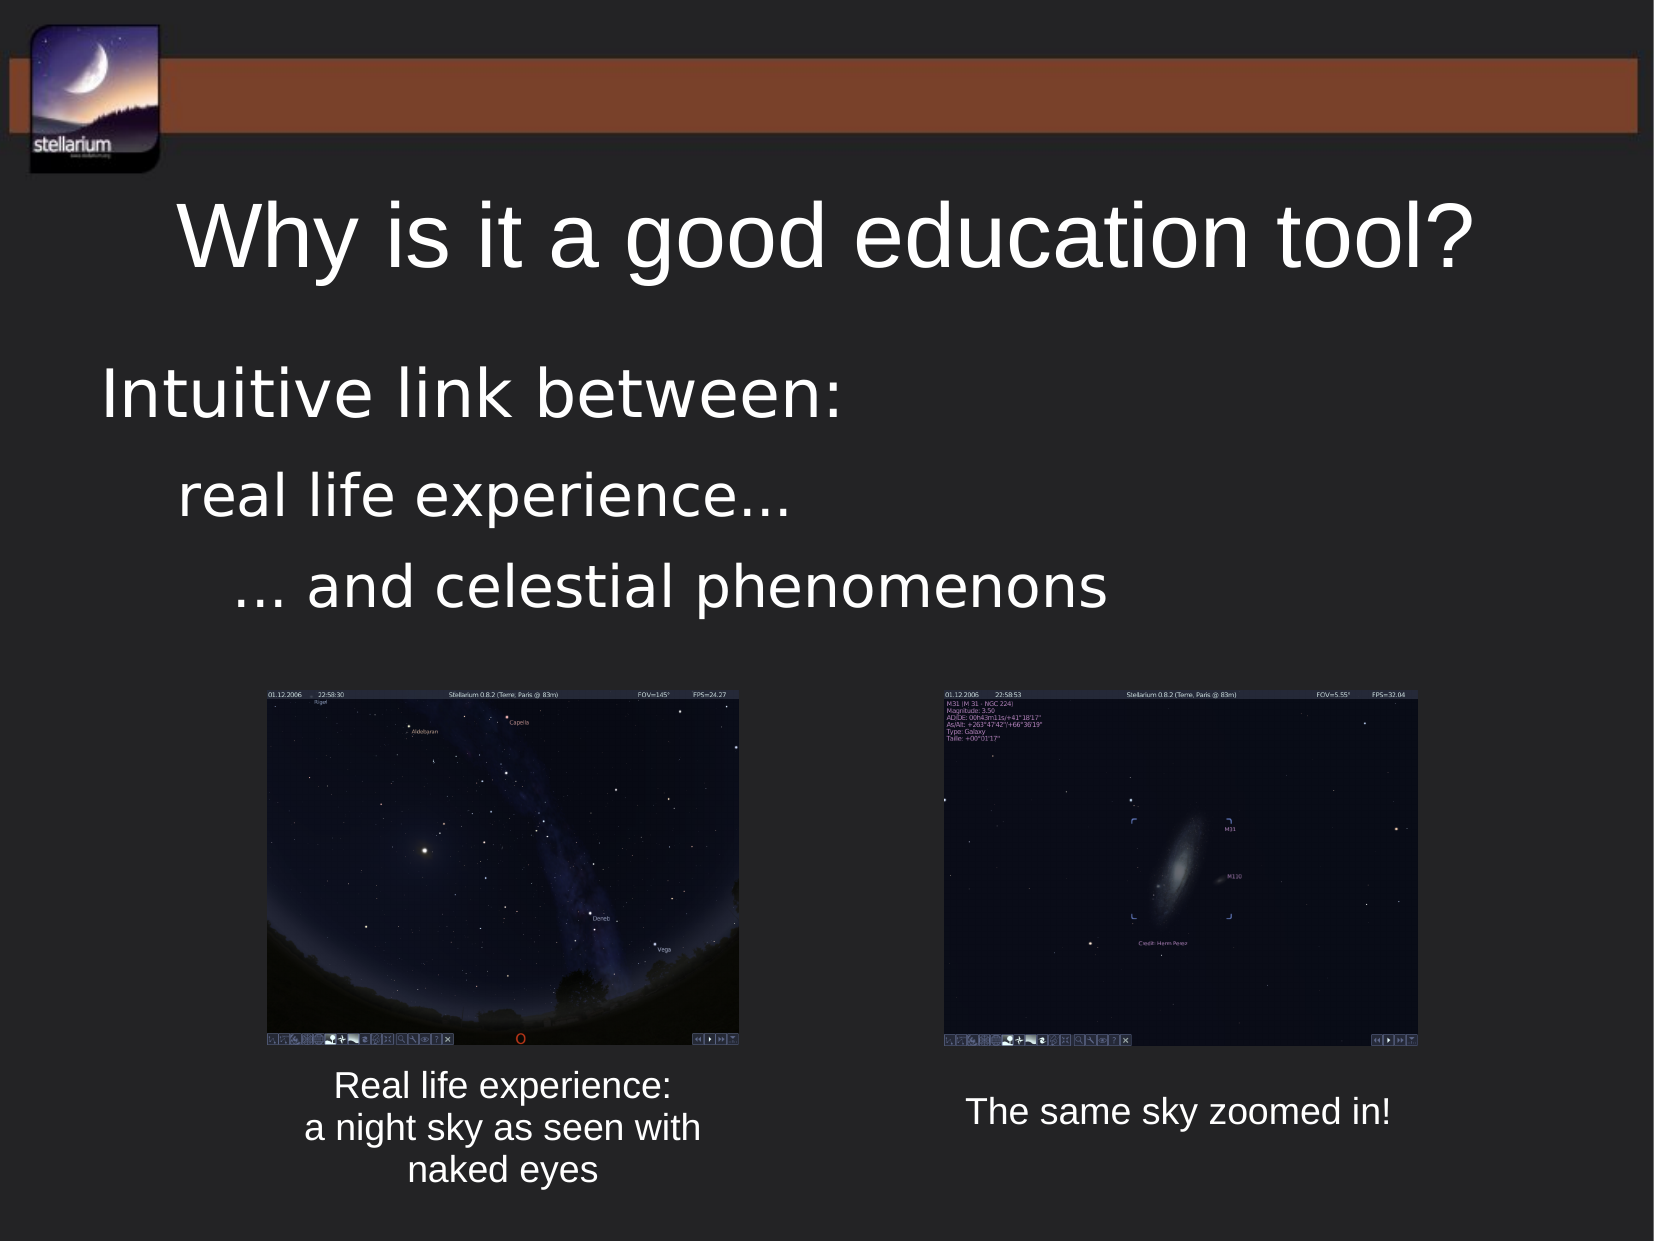

Why is it a good education tool?
# Intuitive link between:
real life experience...
 ... and celestial phenomenons
Real life experience:
a night sky as seen with
naked eyes
The same sky zoomed in!